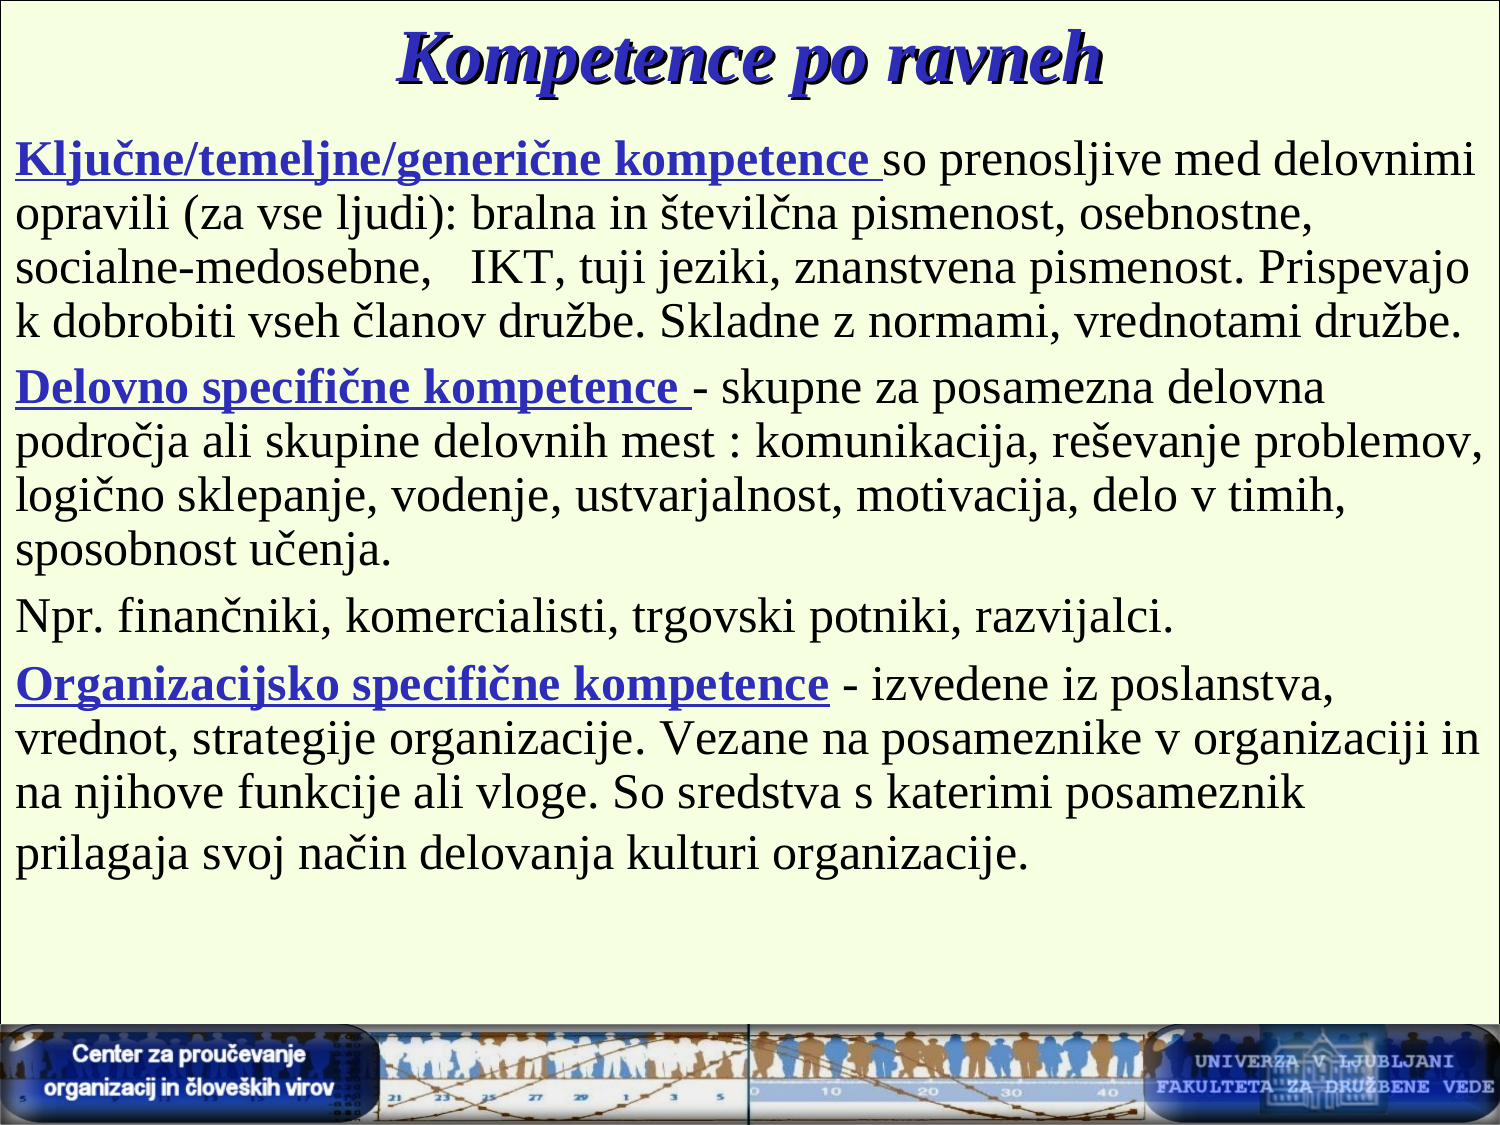

# Kompetence po ravneh
Ključne/temeljne/generične kompetence so prenosljive med delovnimi opravili (za vse ljudi): bralna in številčna pismenost, osebnostne, socialne-medosebne, IKT, tuji jeziki, znanstvena pismenost. Prispevajo k dobrobiti vseh članov družbe. Skladne z normami, vrednotami družbe.
Delovno specifične kompetence - skupne za posamezna delovna področja ali skupine delovnih mest : komunikacija, reševanje problemov, logično sklepanje, vodenje, ustvarjalnost, motivacija, delo v timih, sposobnost učenja.
Npr. finančniki, komercialisti, trgovski potniki, razvijalci.
Organizacijsko specifične kompetence - izvedene iz poslanstva, vrednot, strategije organizacije. Vezane na posameznike v organizaciji in na njihove funkcije ali vloge. So sredstva s katerimi posameznik prilagaja svoj način delovanja kulturi organizacije.